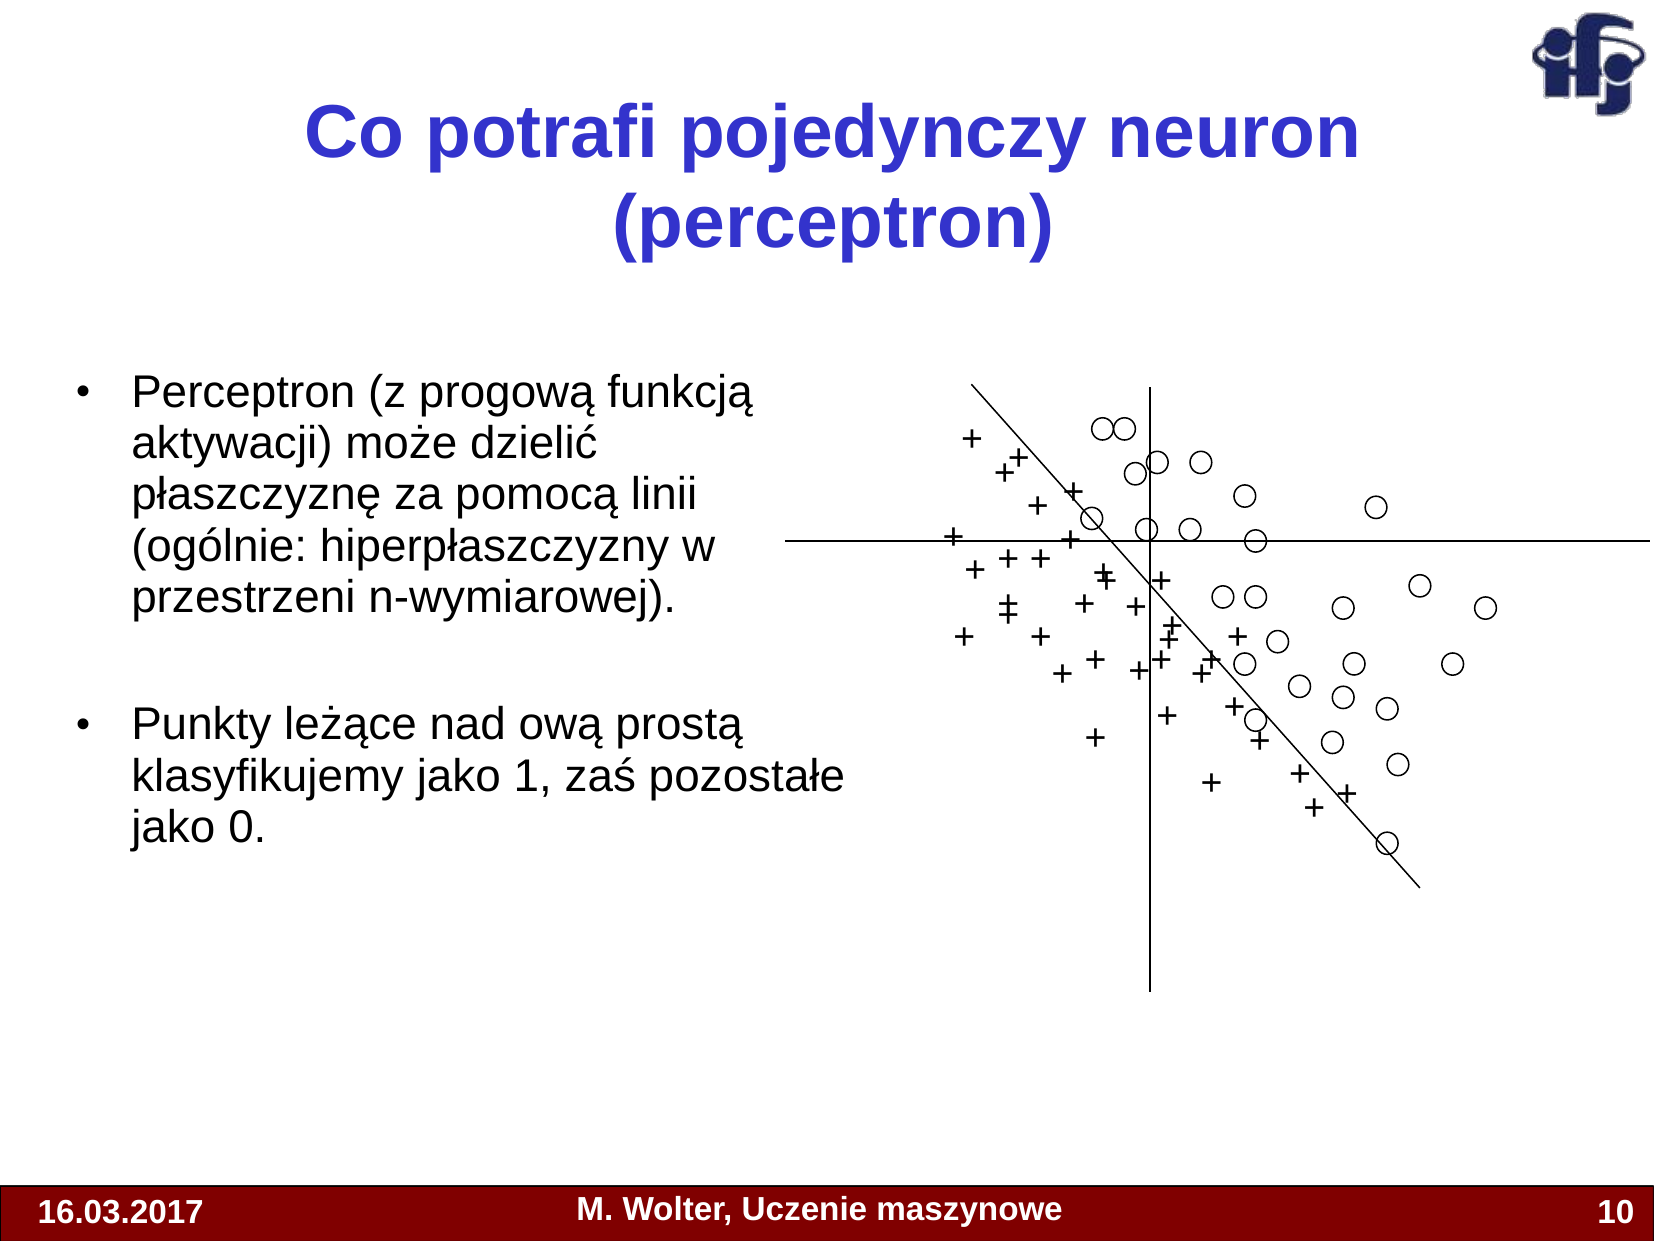

# Co potrafi pojedynczy neuron (perceptron)
Perceptron (z progową funkcją aktywacji) może dzielić płaszczyznę za pomocą linii (ogólnie: hiperpłaszczyzny w przestrzeni n-wymiarowej).
Punkty leżące nad ową prostą klasyfikujemy jako 1, zaś pozostałe jako 0.
+
+
+
+
+
+
+
+
+
+
+
+
+
+
+
+
+
+
+
+
+
+
+
+
+
+
+
+
+
+
+
+
+
+
+
+
22 kwietnia 2009
Marcin Wolter, Sieci Neuronowe